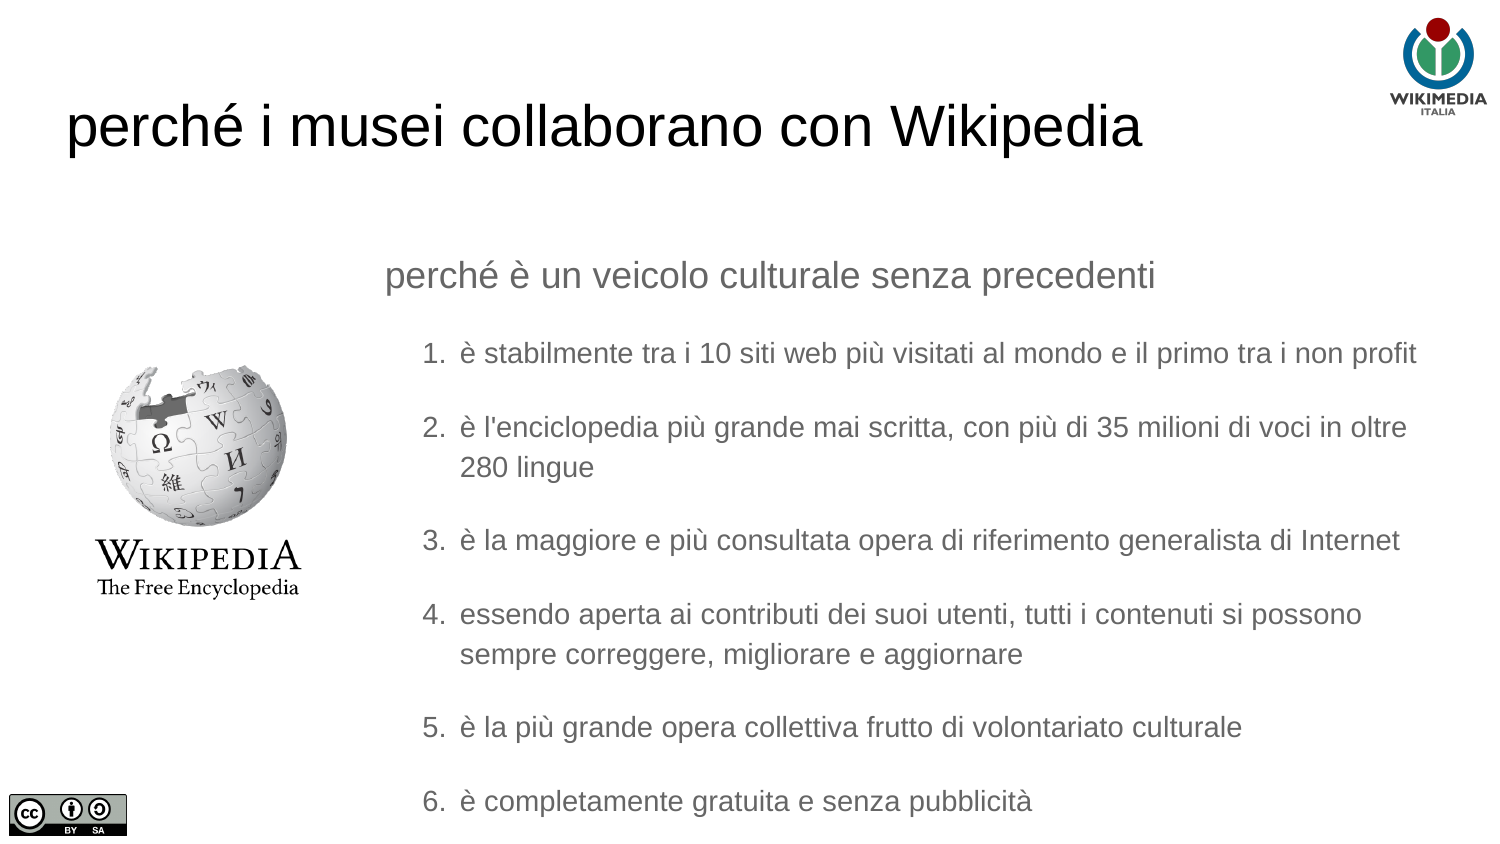

# perché i musei collaborano con Wikipedia
perché è un veicolo culturale senza precedenti
è stabilmente tra i 10 siti web più visitati al mondo e il primo tra i non profit
è l'enciclopedia più grande mai scritta, con più di 35 milioni di voci in oltre 280 lingue
è la maggiore e più consultata opera di riferimento generalista di Internet
essendo aperta ai contributi dei suoi utenti, tutti i contenuti si possono sempre correggere, migliorare e aggiornare
è la più grande opera collettiva frutto di volontariato culturale
è completamente gratuita e senza pubblicità
grazie alla licenza libera, i contenuti sono riutilizzati da milioni di persone e siti web e hanno capacità di sopravvivenza a tempo indefinito